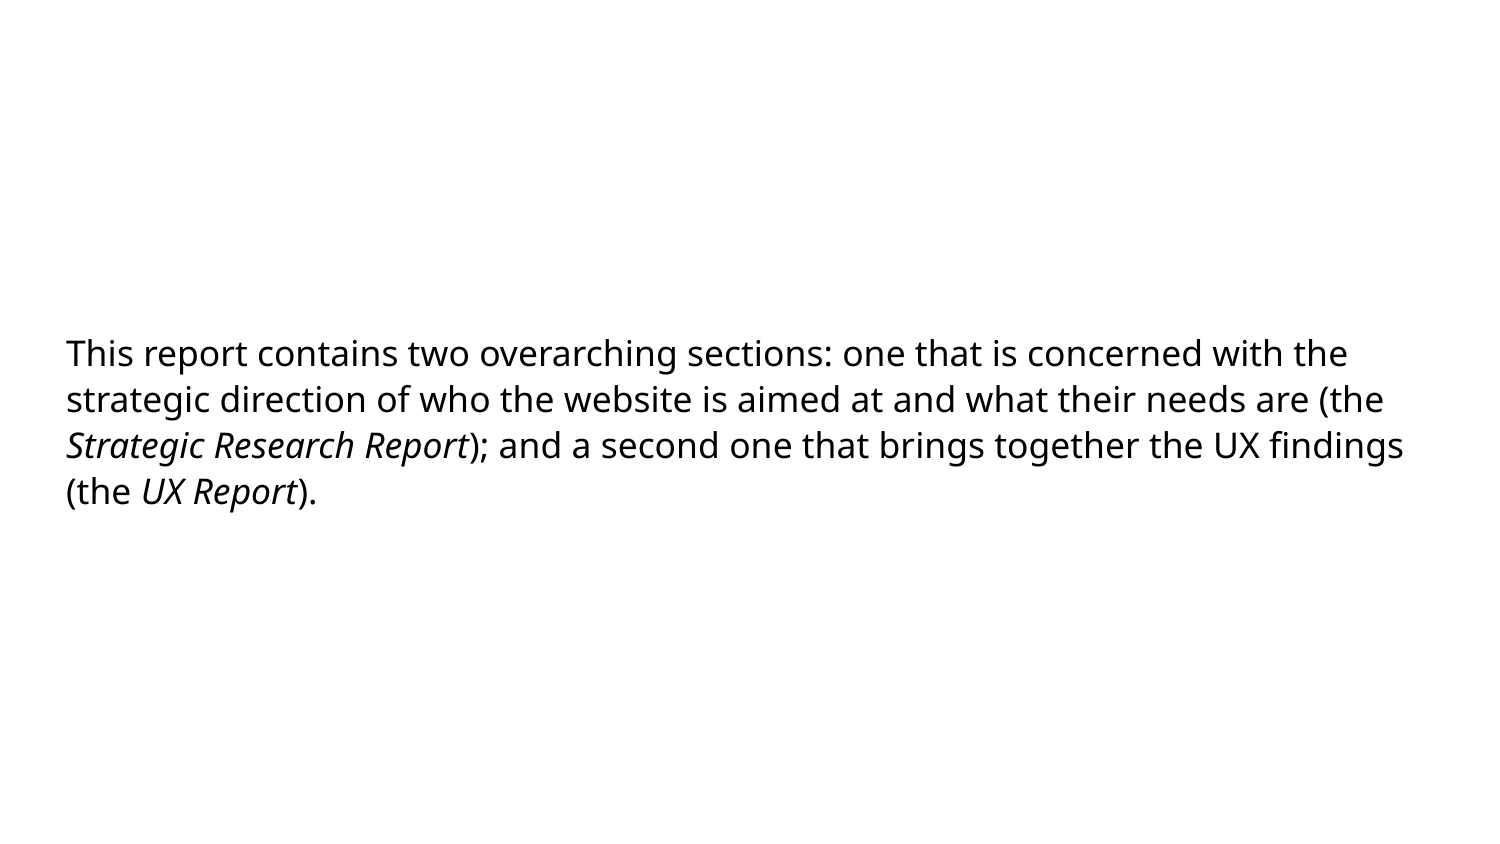

# This report contains two overarching sections: one that is concerned with the strategic direction of who the website is aimed at and what their needs are (the Strategic Research Report); and a second one that brings together the UX findings (the UX Report).